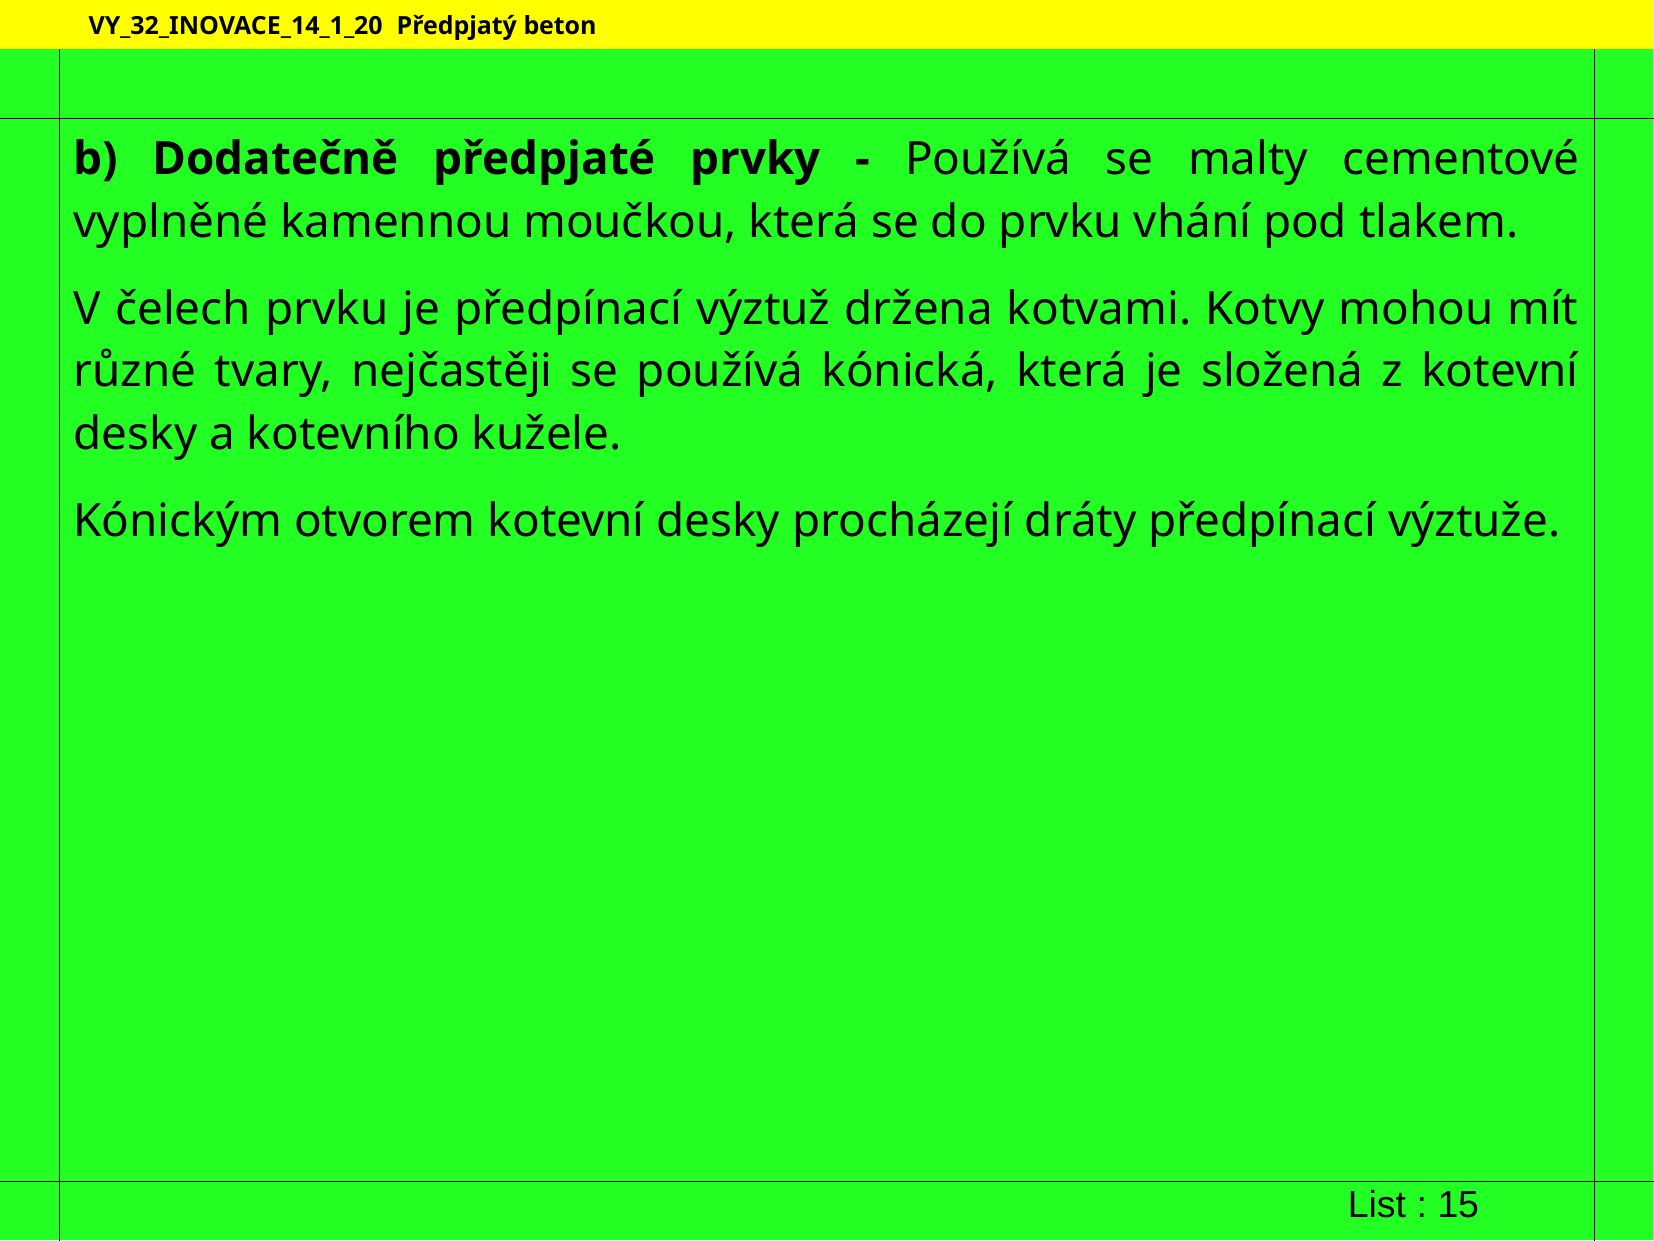

VY_32_INOVACE_14_1_20 Předpjatý beton
b) Dodatečně předpjaté prvky - Používá se malty cementové vyplněné kamennou moučkou, která se do prvku vhání pod tlakem.
V čelech prvku je předpínací výztuž držena kotvami. Kotvy mohou mít různé tvary, nejčastěji se používá kónická, která je složená z kotevní desky a kotevního kužele.
Kónickým otvorem kotevní desky procházejí dráty předpínací výztuže.
List :